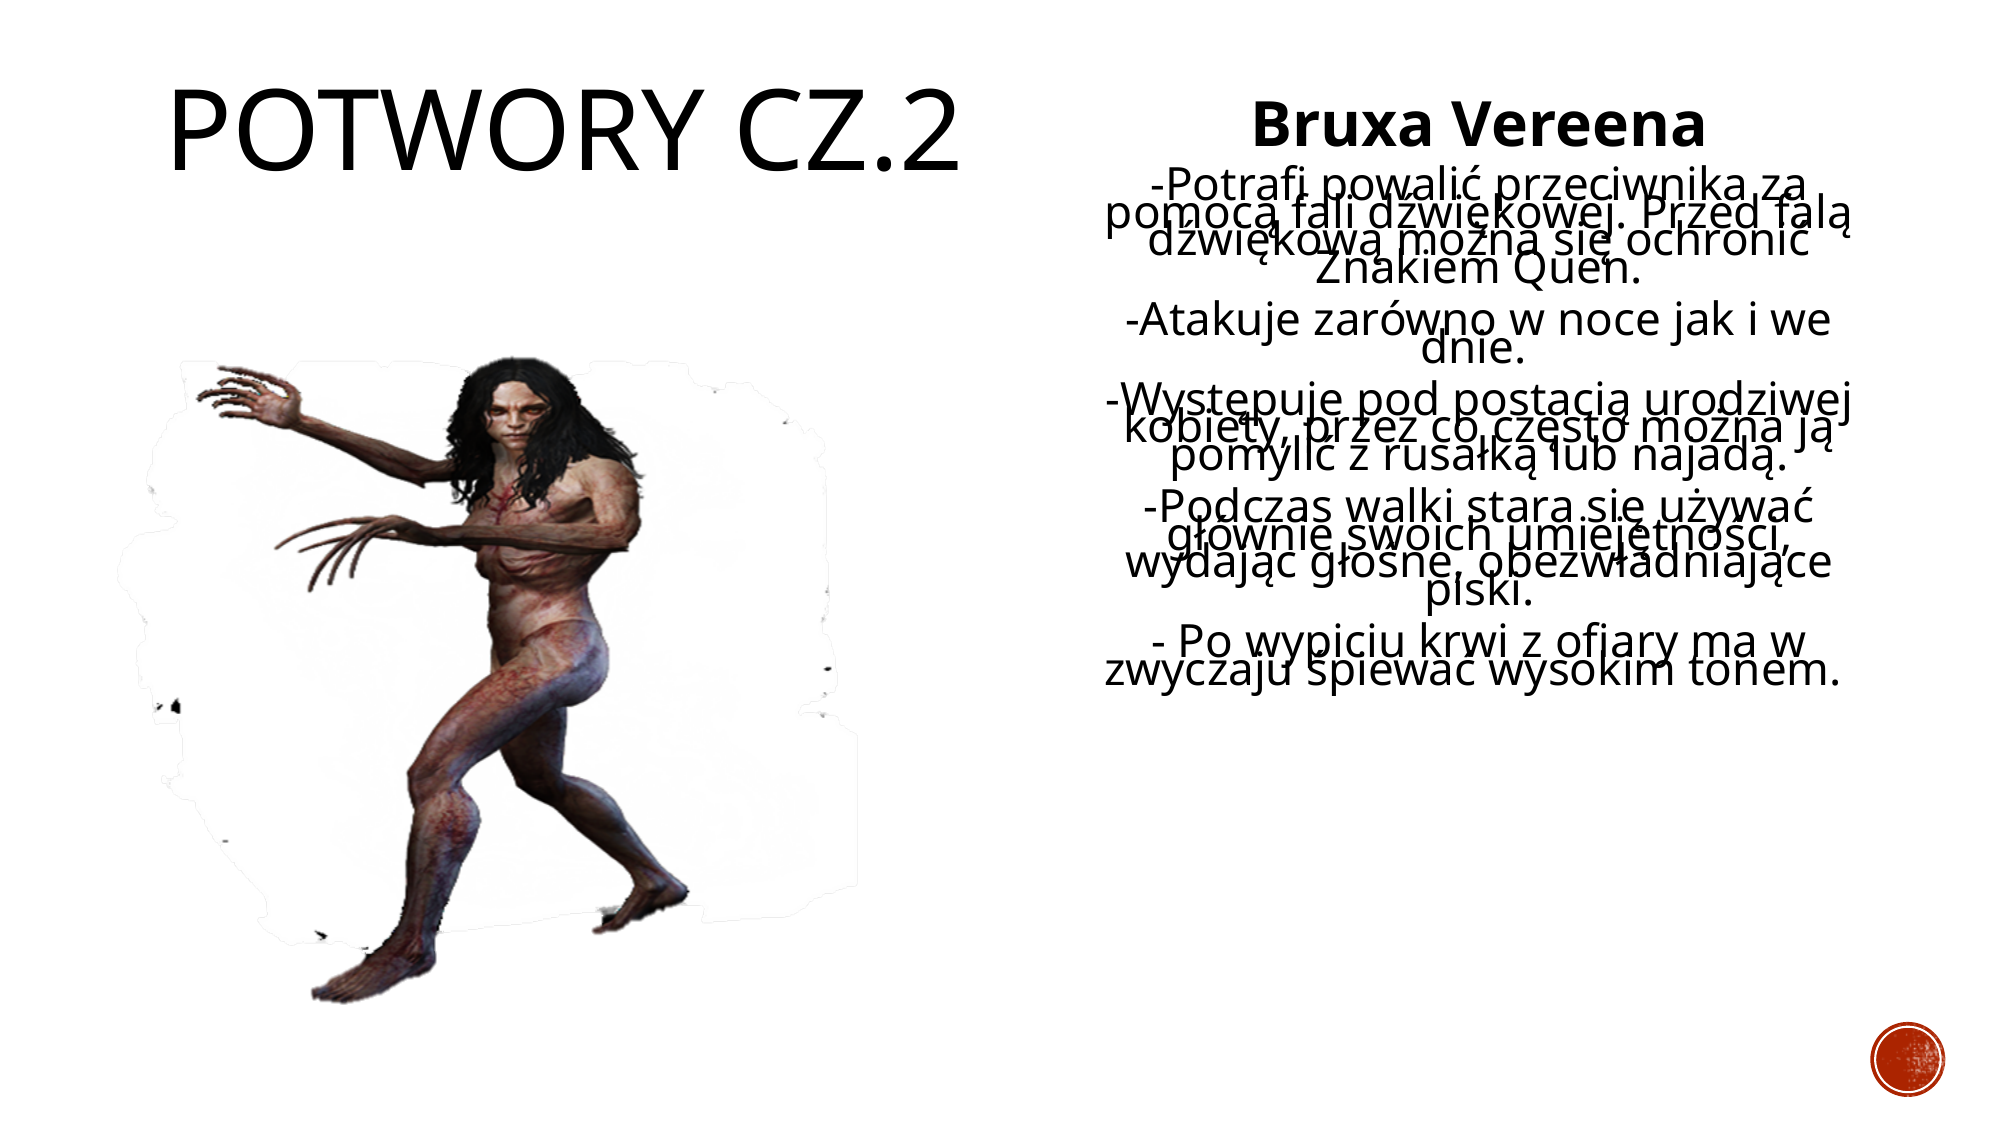

# Potwory cz.2
Bruxa Vereena
-Potrafi powalić przeciwnika za pomocą fali dźwiękowej. Przed falą dźwiękową można się ochronić Znakiem Quen.
-Atakuje zarówno w noce jak i we dnie.
-Występuje pod postacią urodziwej kobiety, przez co często można ją pomylić z rusałką lub najadą.
-Podczas walki stara się używać głównie swoich umiejętności, wydając głośne, obezwładniające piski.
- Po wypiciu krwi z ofiary ma w zwyczaju śpiewać wysokim tonem.